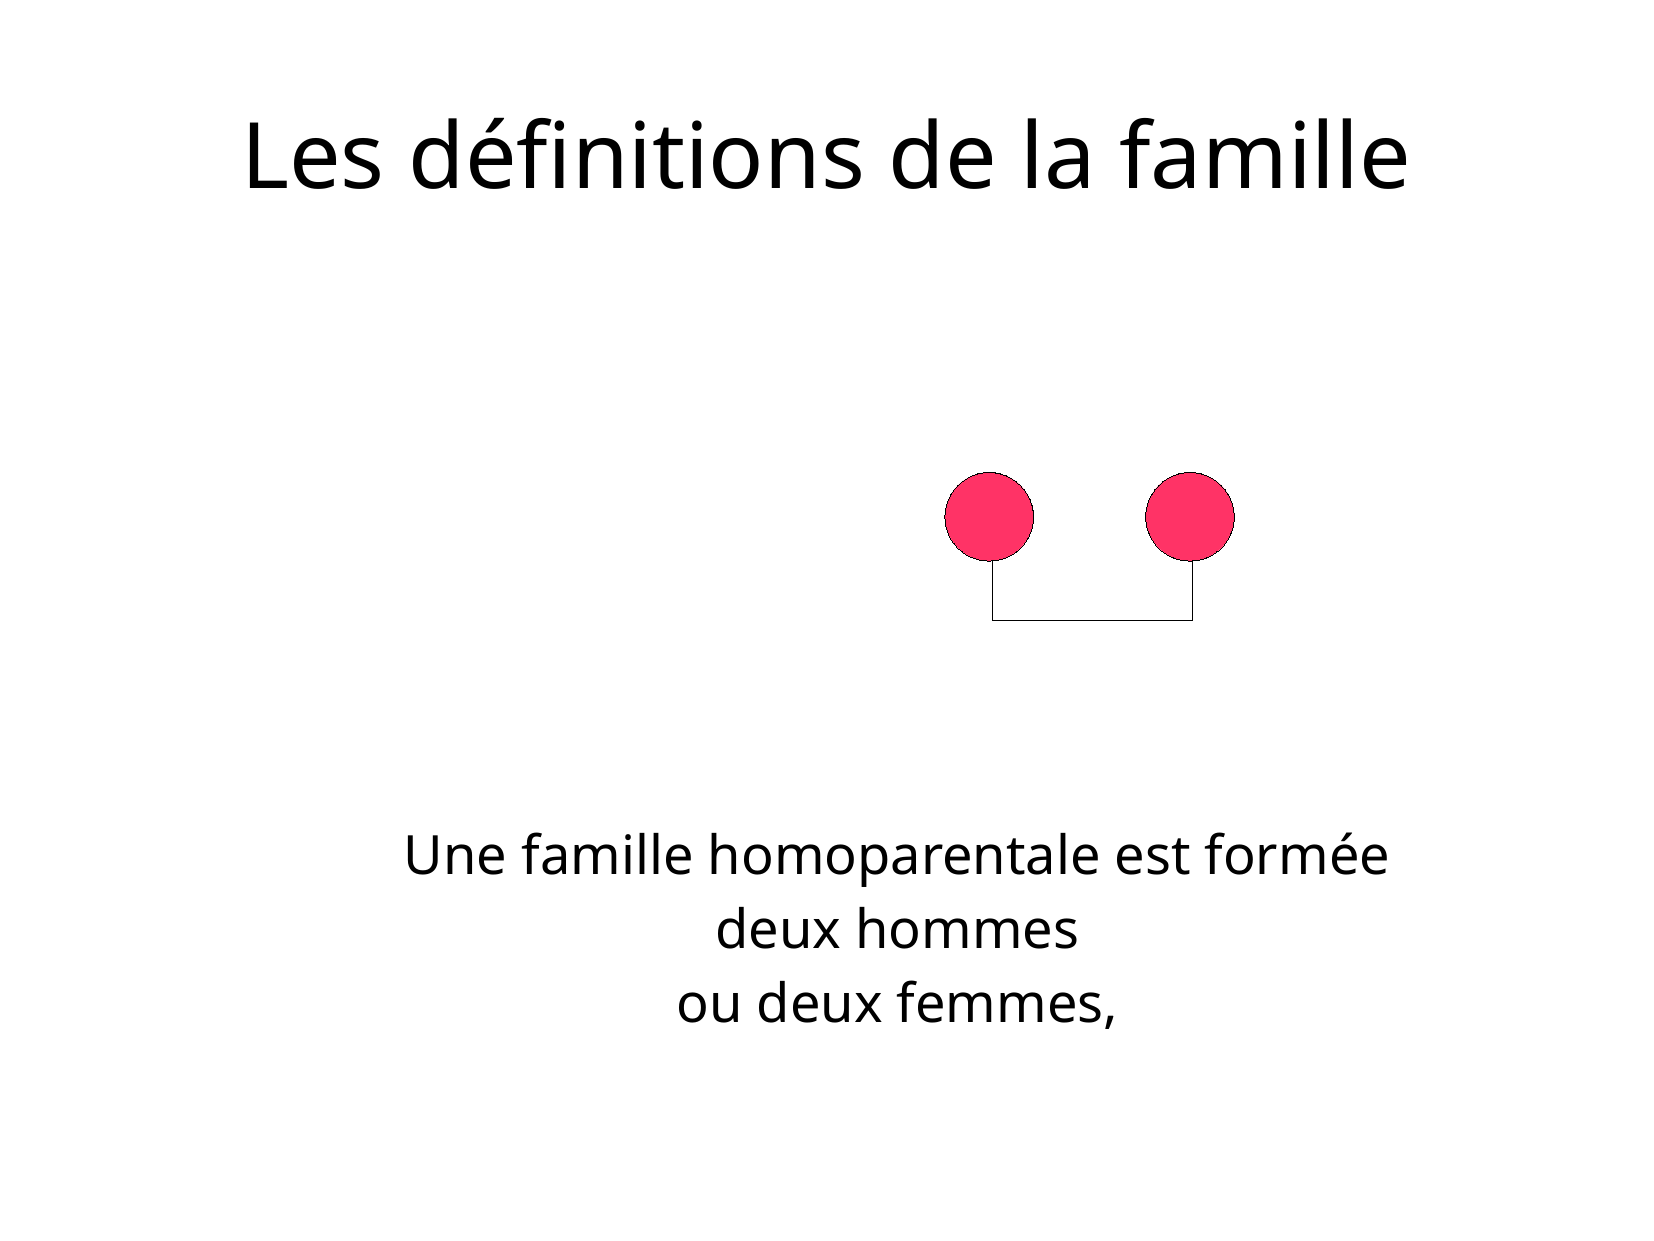

# Les définitions de la famille
Une famille homoparentale est formée
deux hommes
ou deux femmes,